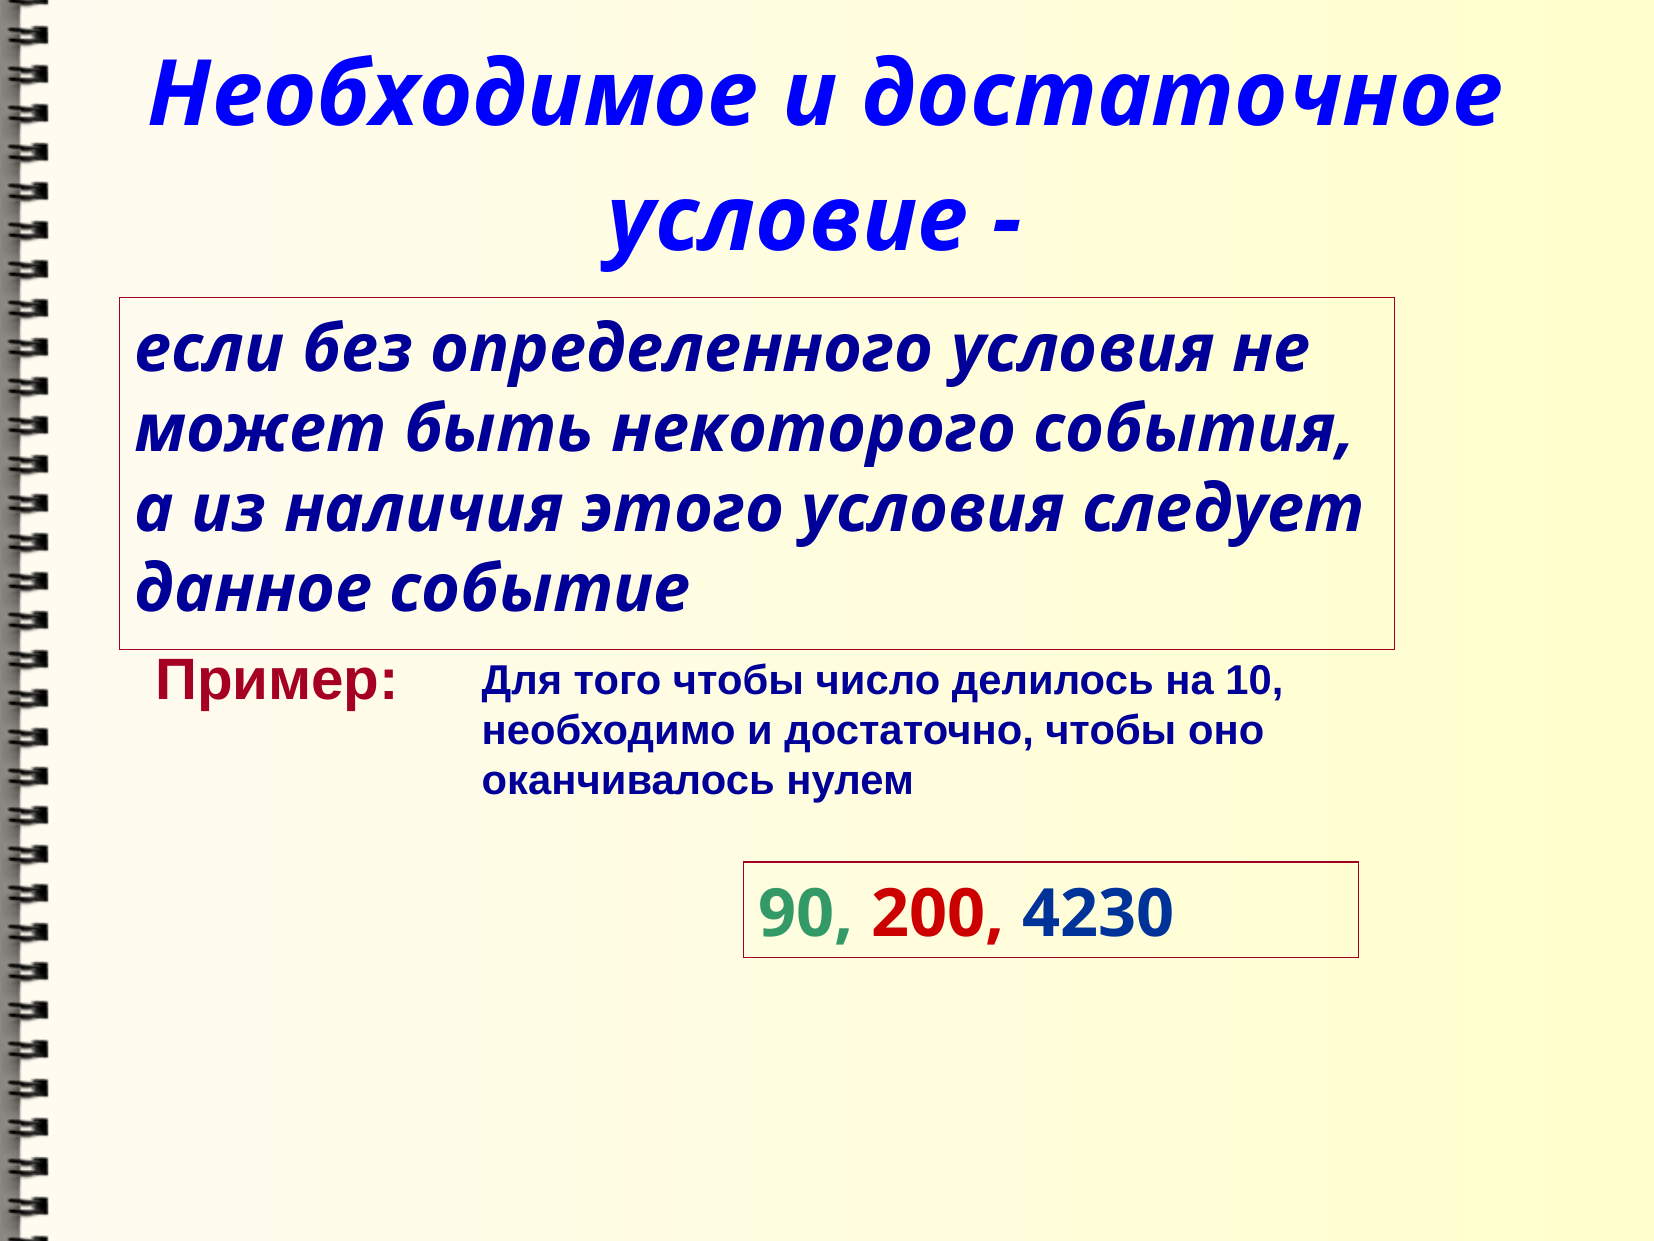

# Необходимое и достаточное условие -
если без определенного условия не может быть некоторого события, а из наличия этого условия следует данное событие
Пример:
Для того чтобы число делилось на 10, необходимо и достаточно, чтобы оно оканчивалось нулем
90, 200, 4230